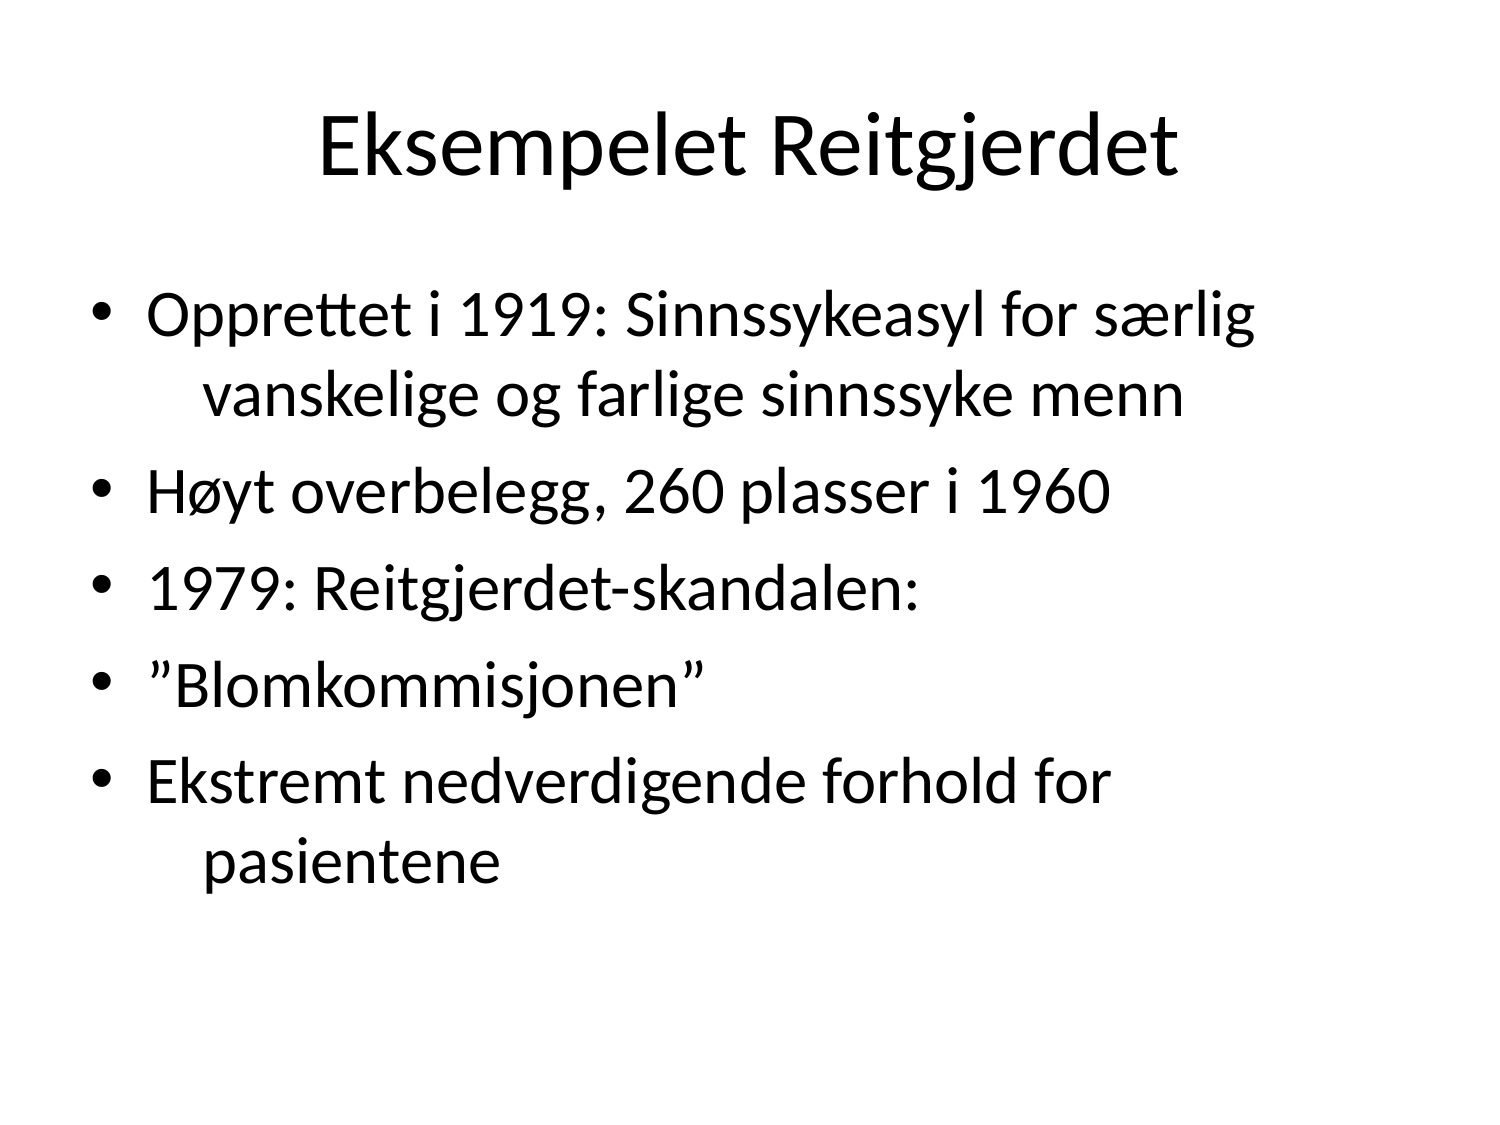

# Eksempelet Reitgjerdet
Opprettet i 1919: Sinnssykeasyl for særlig vanskelige og farlige sinnssyke menn
Høyt overbelegg, 260 plasser i 1960
1979: Reitgjerdet-skandalen:
”Blomkommisjonen”
Ekstremt nedverdigende forhold for pasientene